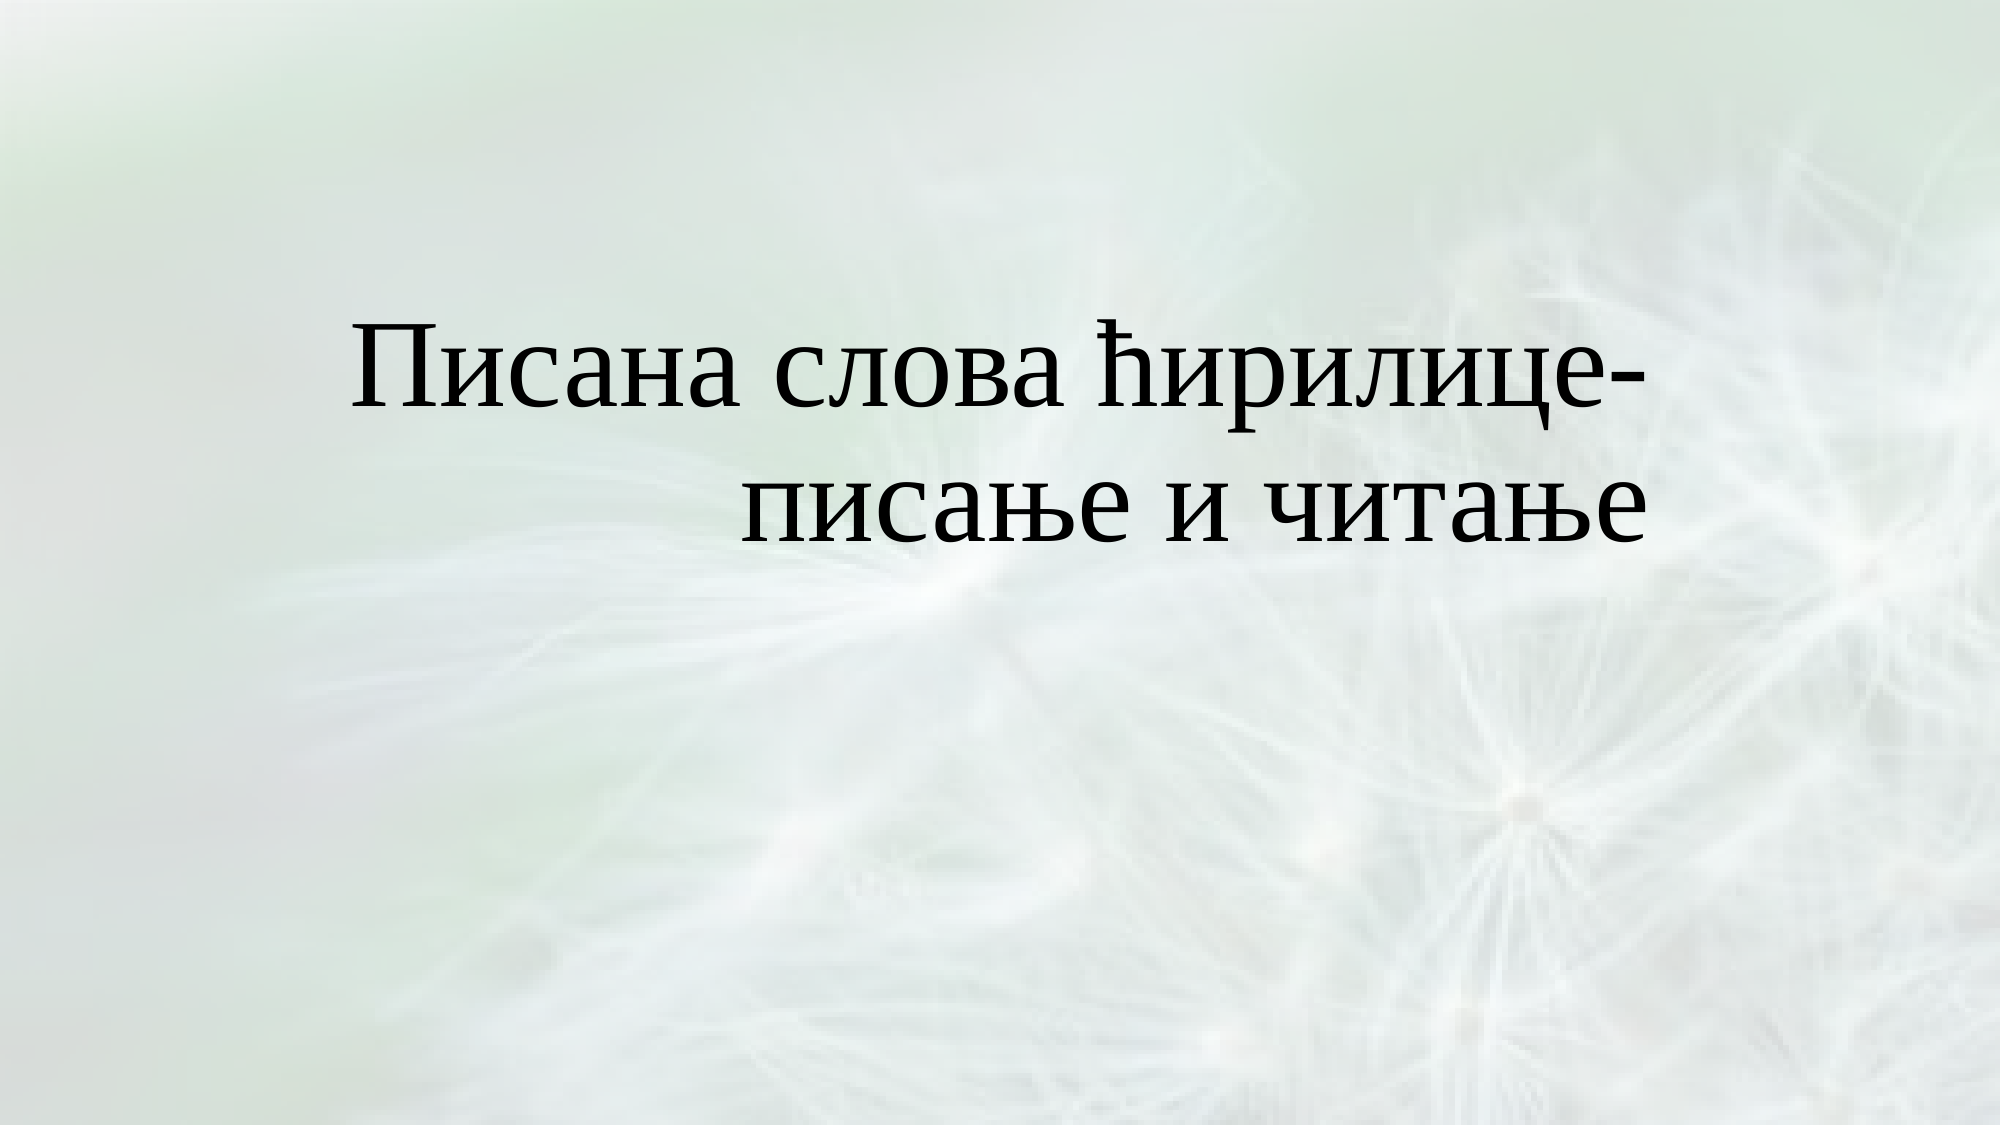

# Писана слова ћирилице- писање и читање